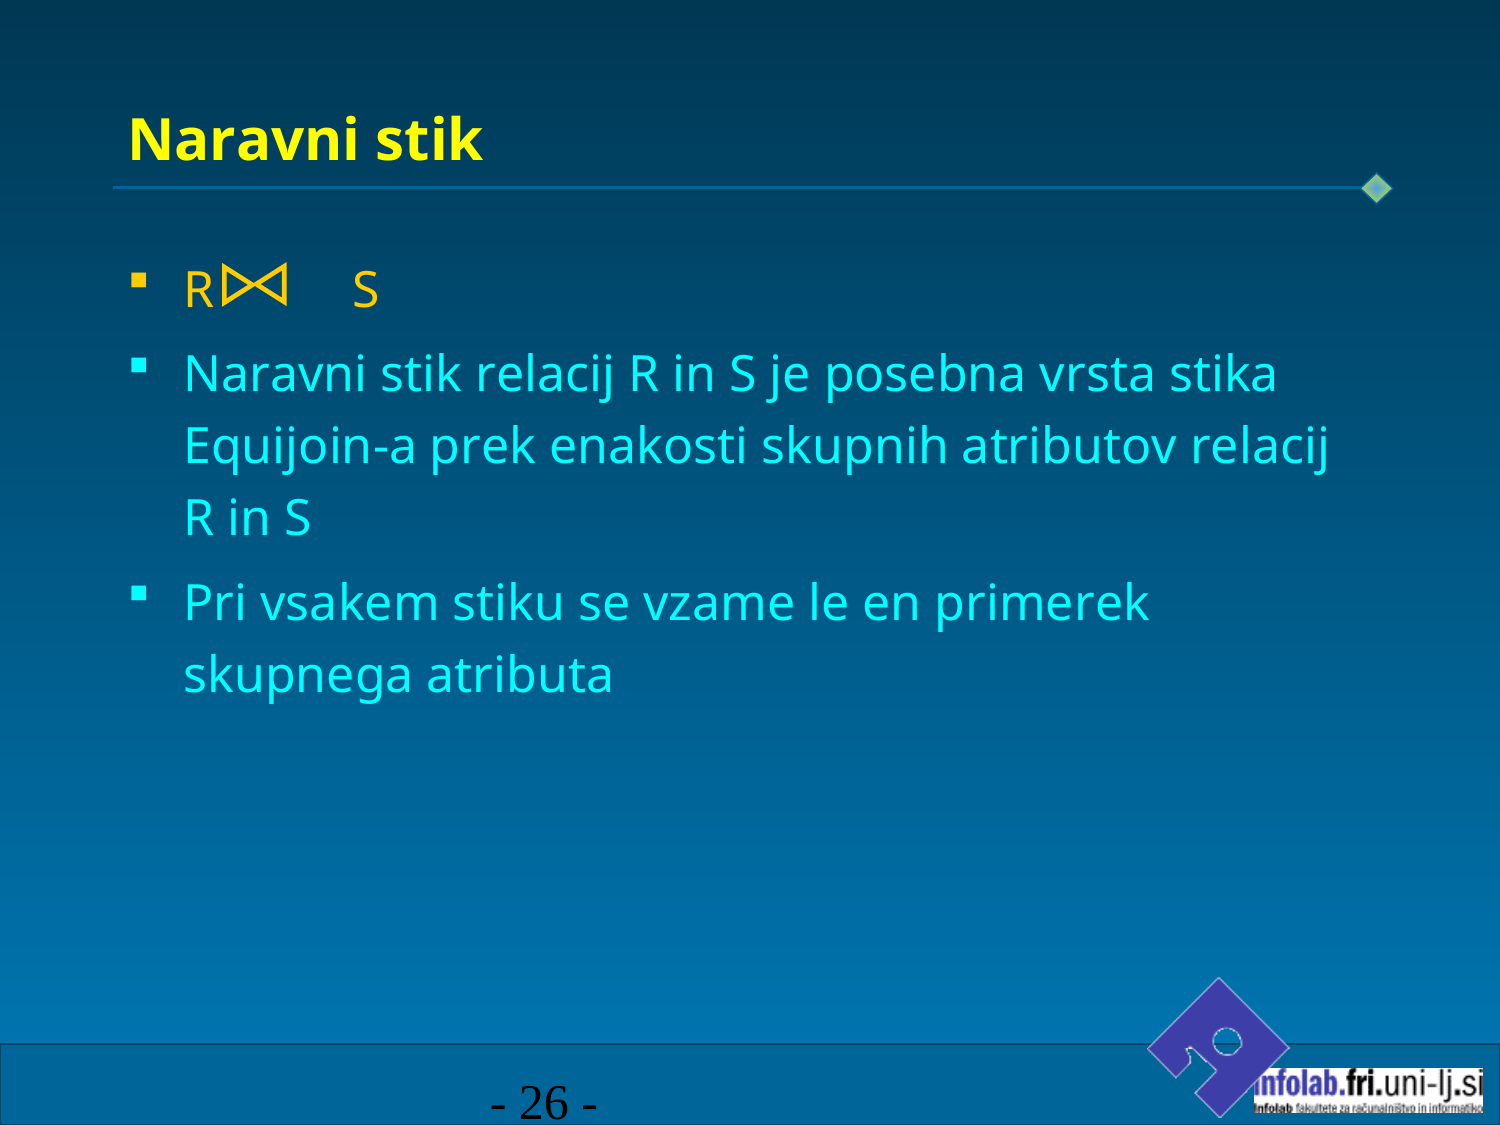

# Naravni stik
R S
Naravni stik relacij R in S je posebna vrsta stika Equijoin-a prek enakosti skupnih atributov relacij R in S
Pri vsakem stiku se vzame le en primerek skupnega atributa